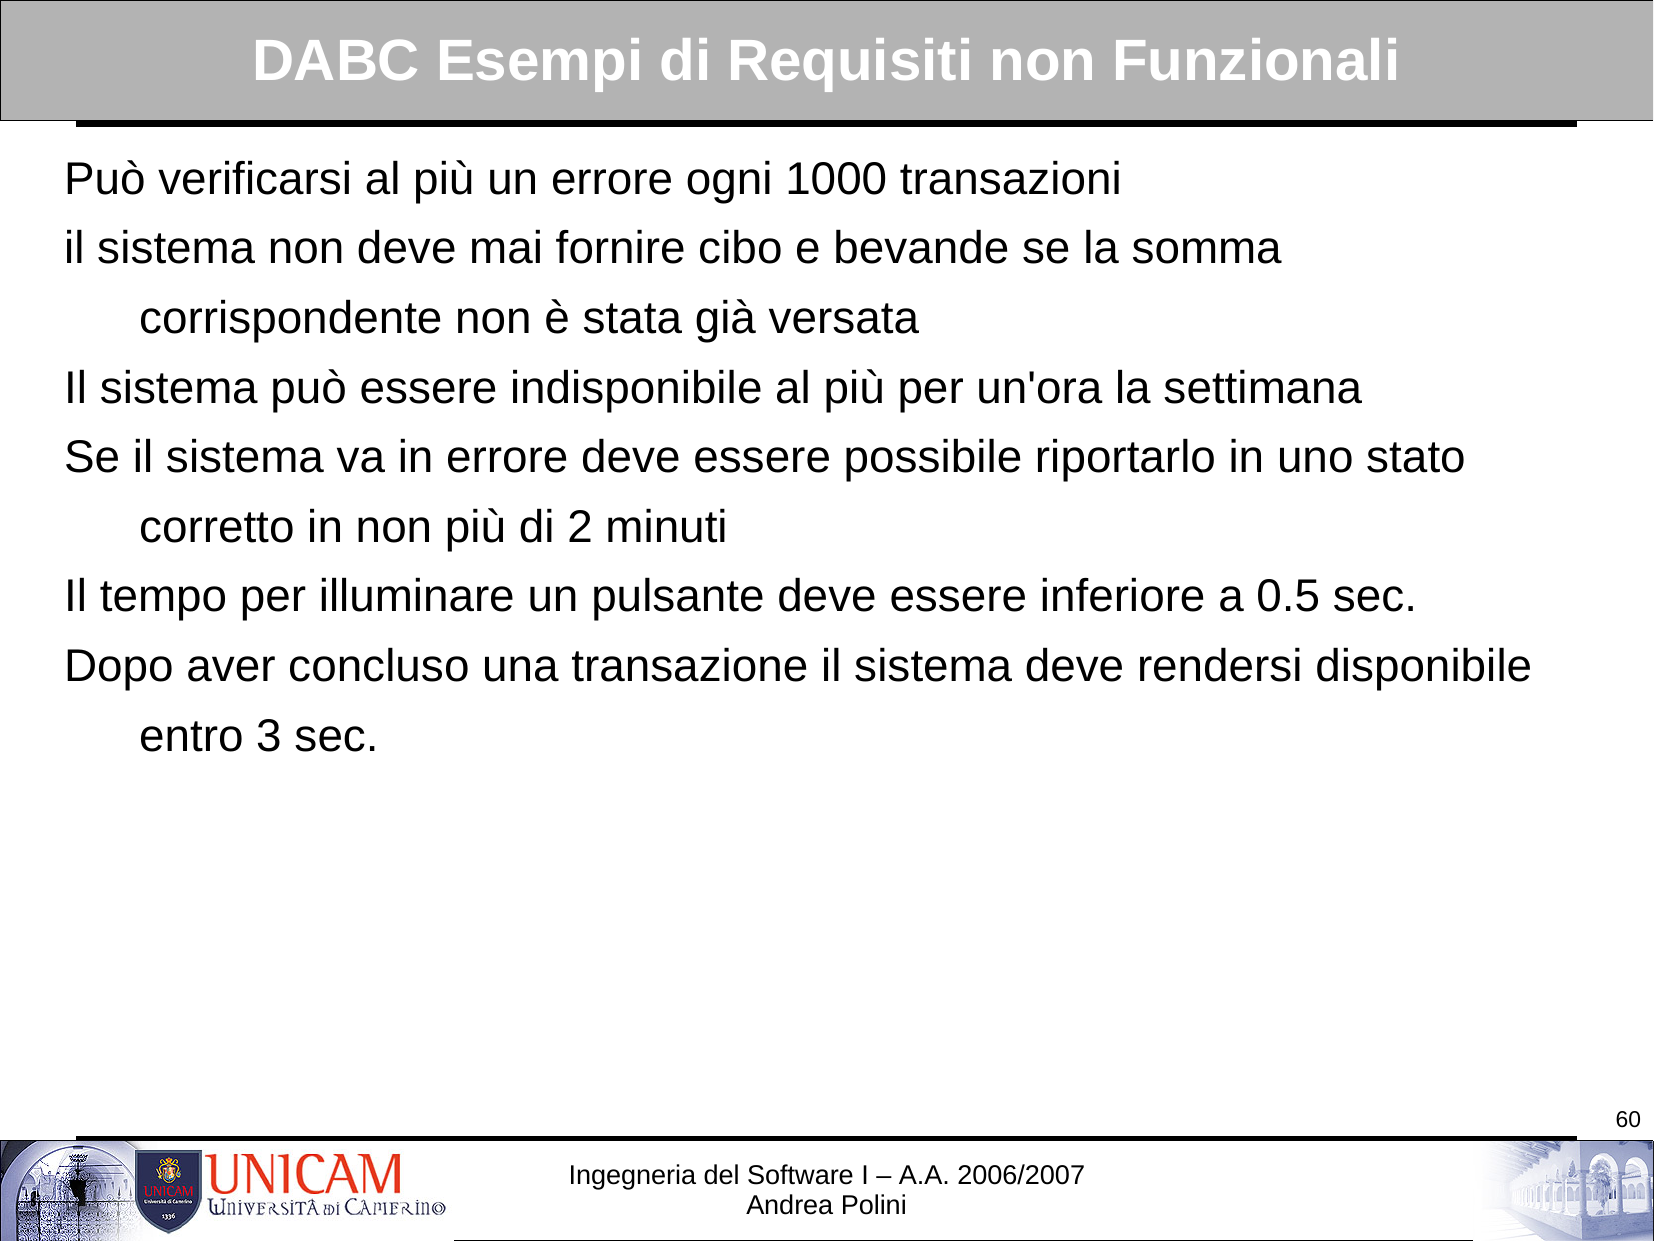

# DABC Esempi di Requisiti non Funzionali
Può verificarsi al più un errore ogni 1000 transazioni
il sistema non deve mai fornire cibo e bevande se la somma corrispondente non è stata già versata
Il sistema può essere indisponibile al più per un'ora la settimana
Se il sistema va in errore deve essere possibile riportarlo in uno stato corretto in non più di 2 minuti
Il tempo per illuminare un pulsante deve essere inferiore a 0.5 sec.
Dopo aver concluso una transazione il sistema deve rendersi disponibile entro 3 sec.
60